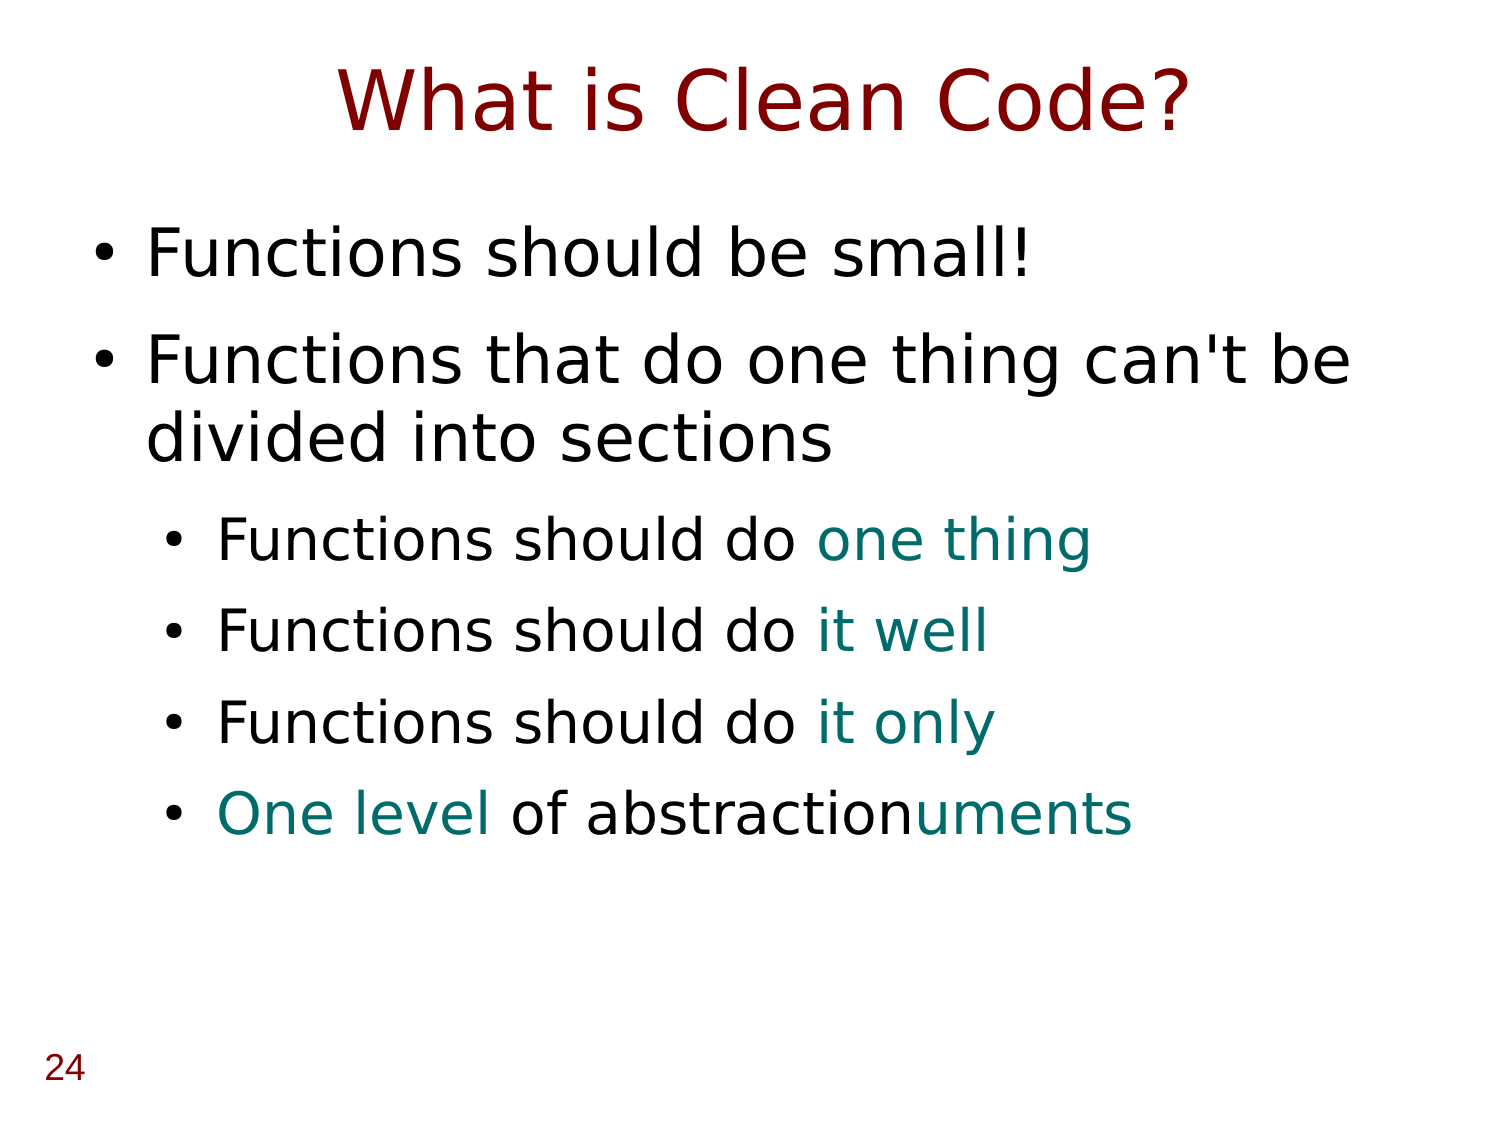

# What is Clean Code?
Functions should be small!
Functions that do one thing can't be divided into sections
Functions should do one thing
Functions should do it well
Functions should do it only
One level of abstractionuments